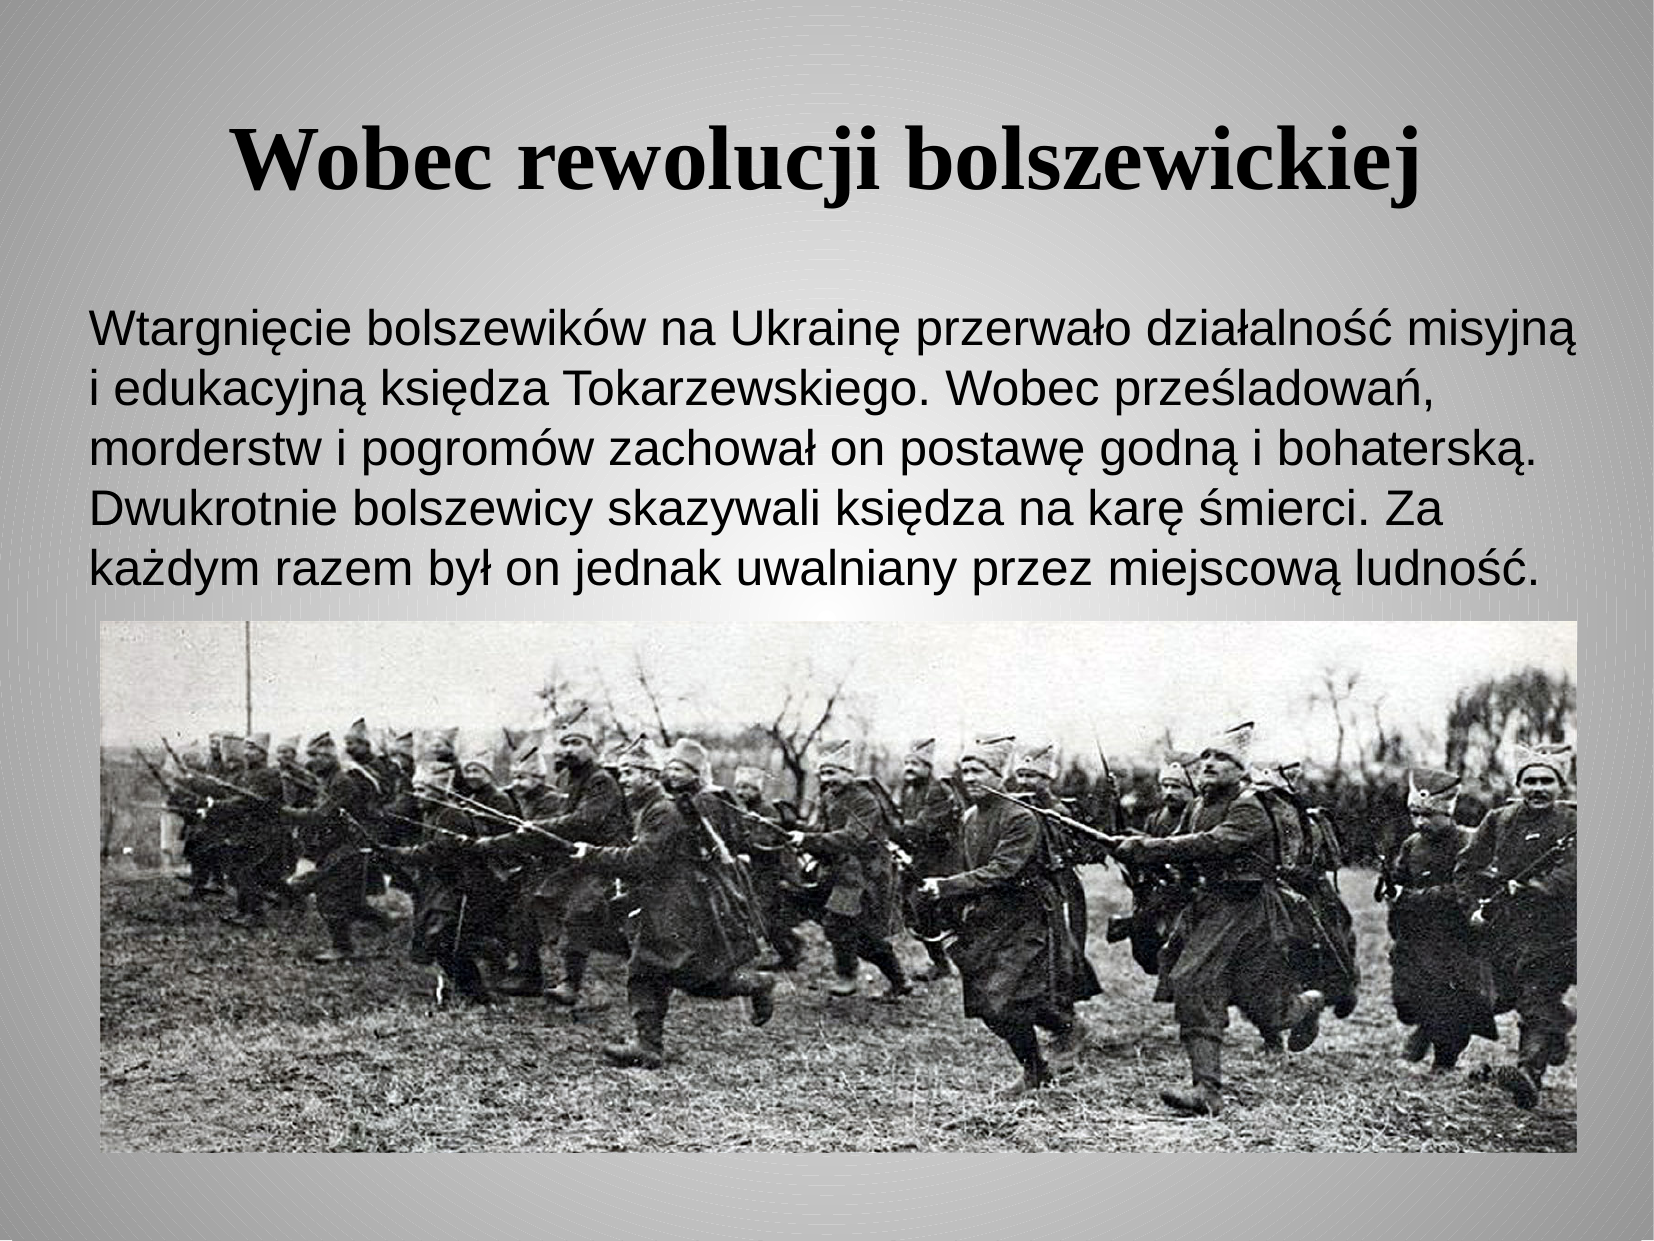

# Wobec rewolucji bolszewickiej
Wtargnięcie bolszewików na Ukrainę przerwało działalność misyjną i edukacyjną księdza Tokarzewskiego. Wobec prześladowań, morderstw i pogromów zachował on postawę godną i bohaterską. Dwukrotnie bolszewicy skazywali księdza na karę śmierci. Za każdym razem był on jednak uwalniany przez miejscową ludność.